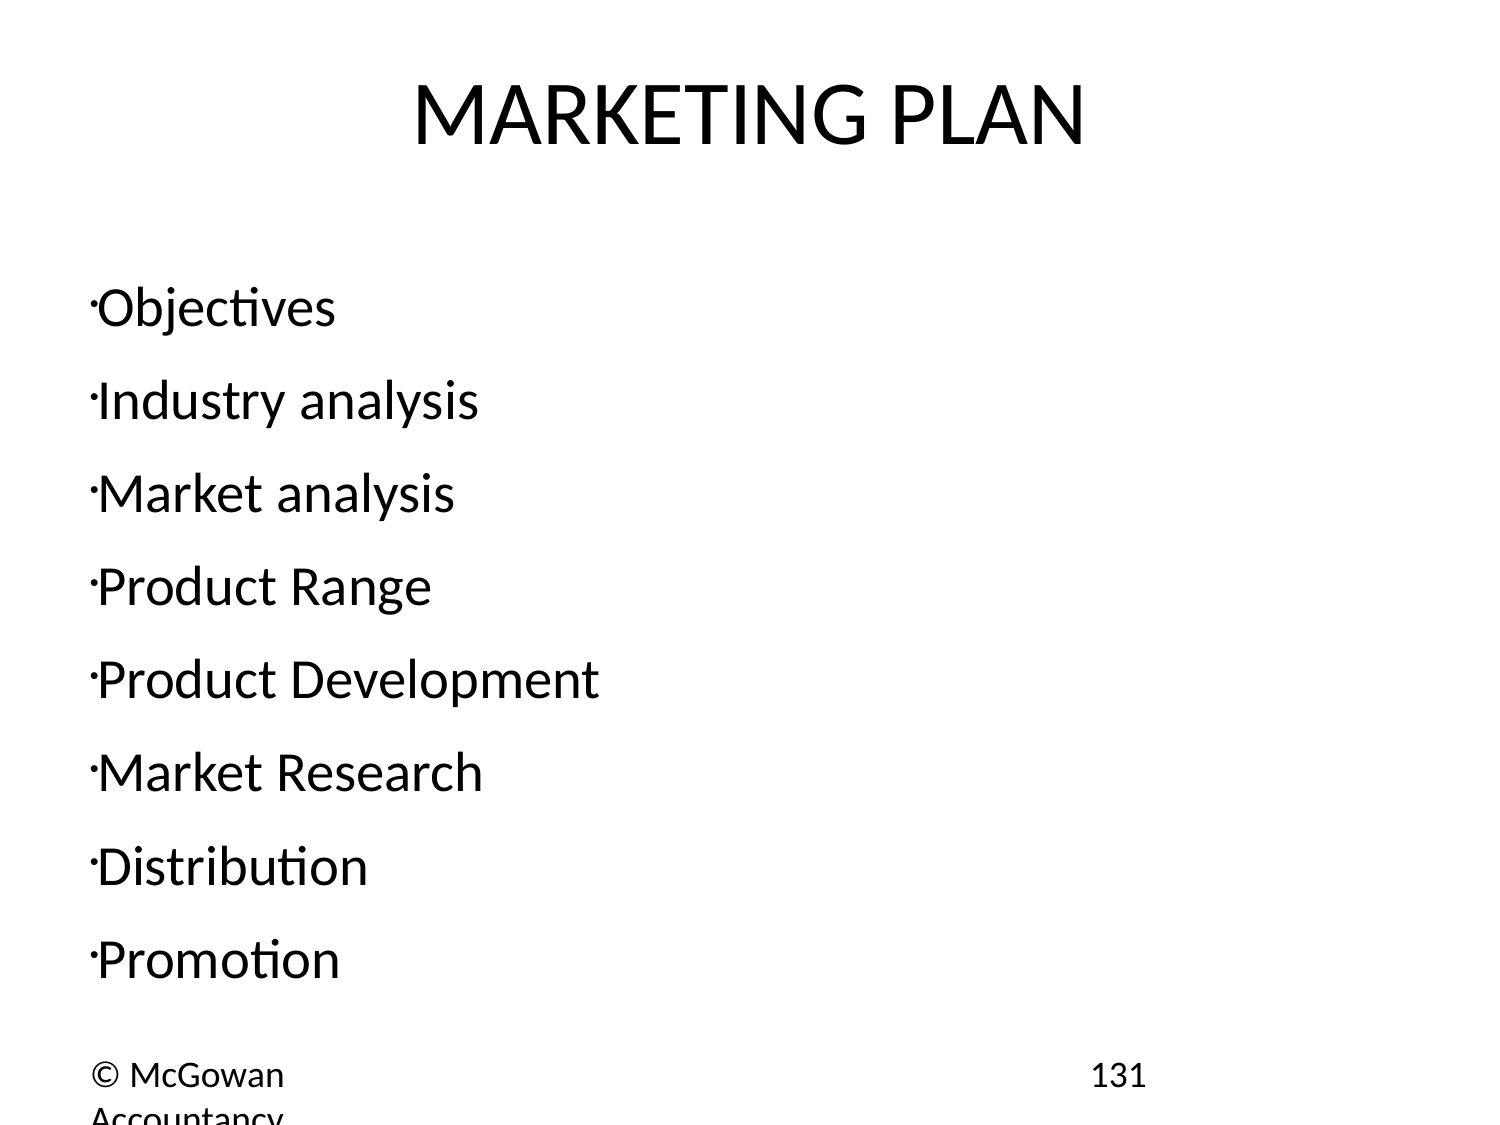

# MARKETING PLAN
Objectives
Industry analysis
Market analysis
Product Range
Product Development
Market Research
Distribution
Promotion
© McGowan Accountancy Services
131